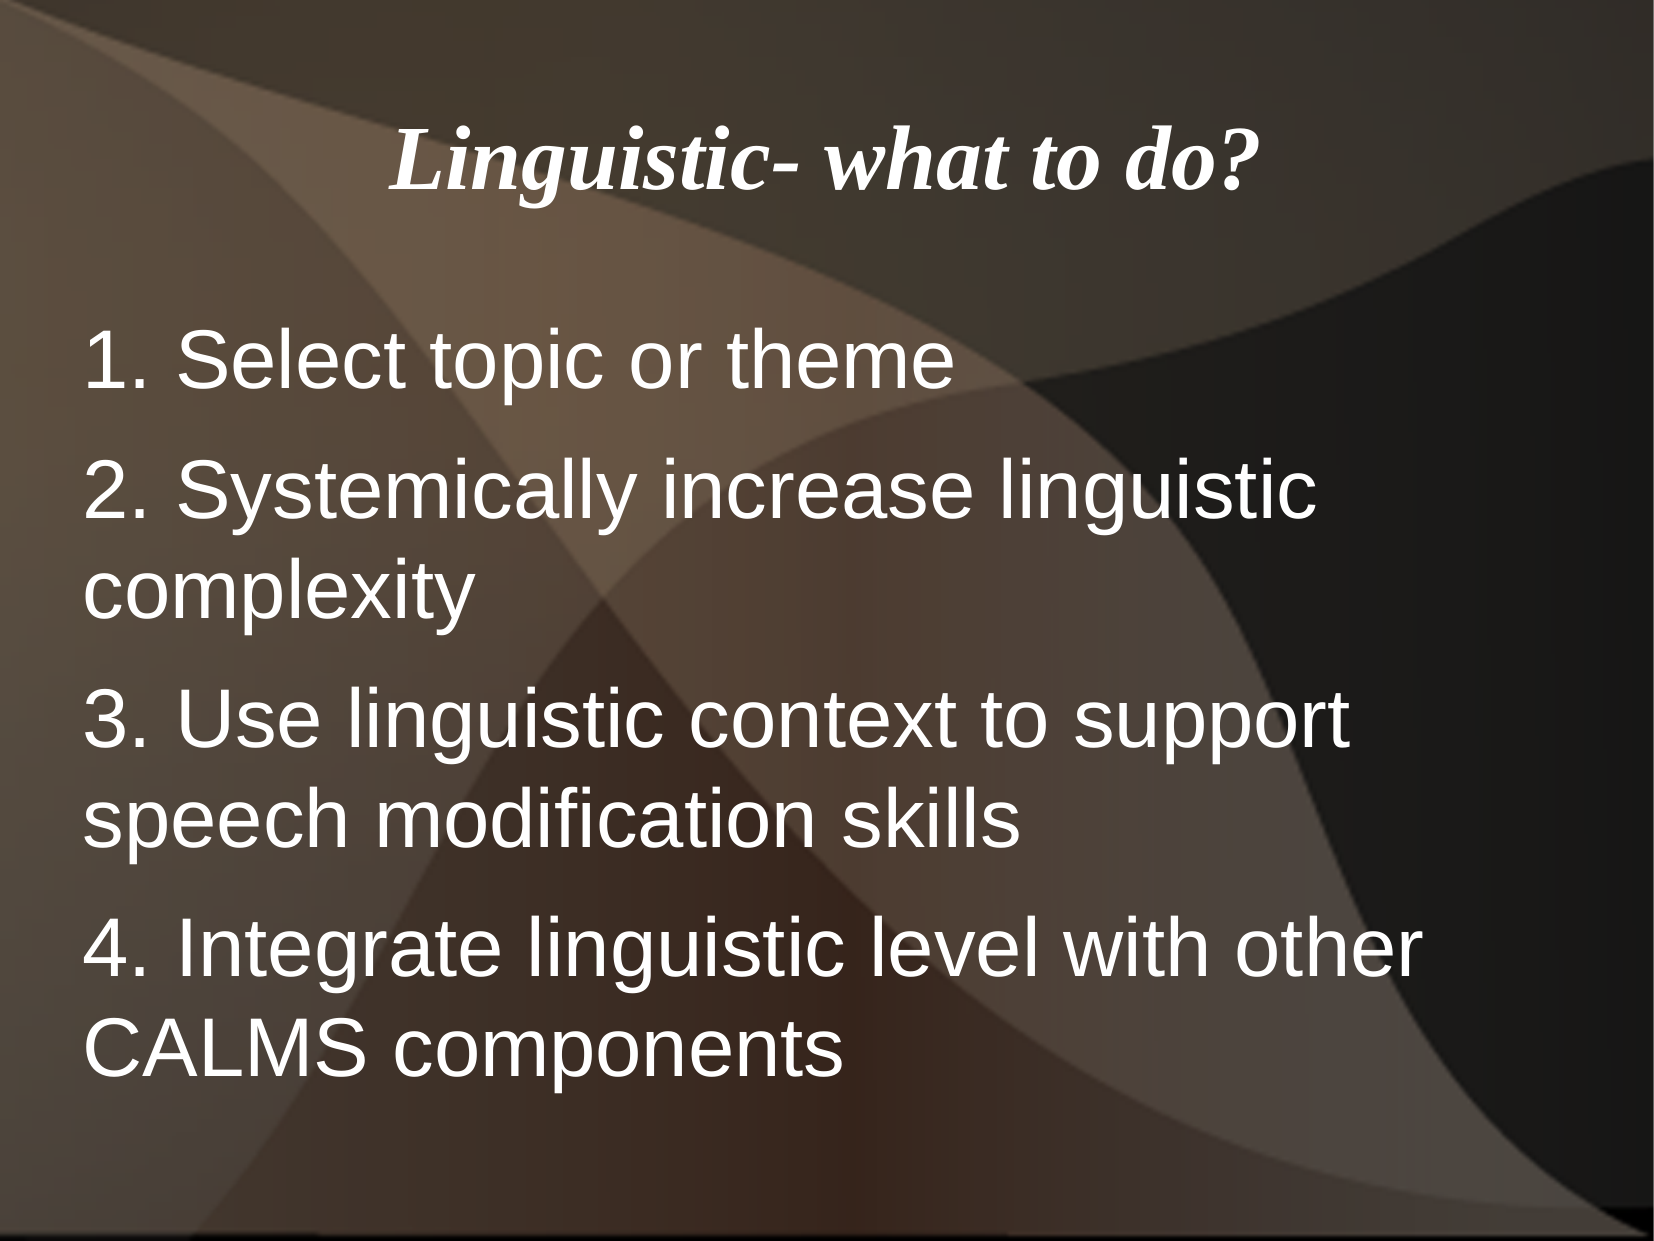

# Linguistic- what to do?
1. Select topic or theme
2. Systemically increase linguistic complexity
3. Use linguistic context to support speech modification skills
4. Integrate linguistic level with other CALMS components